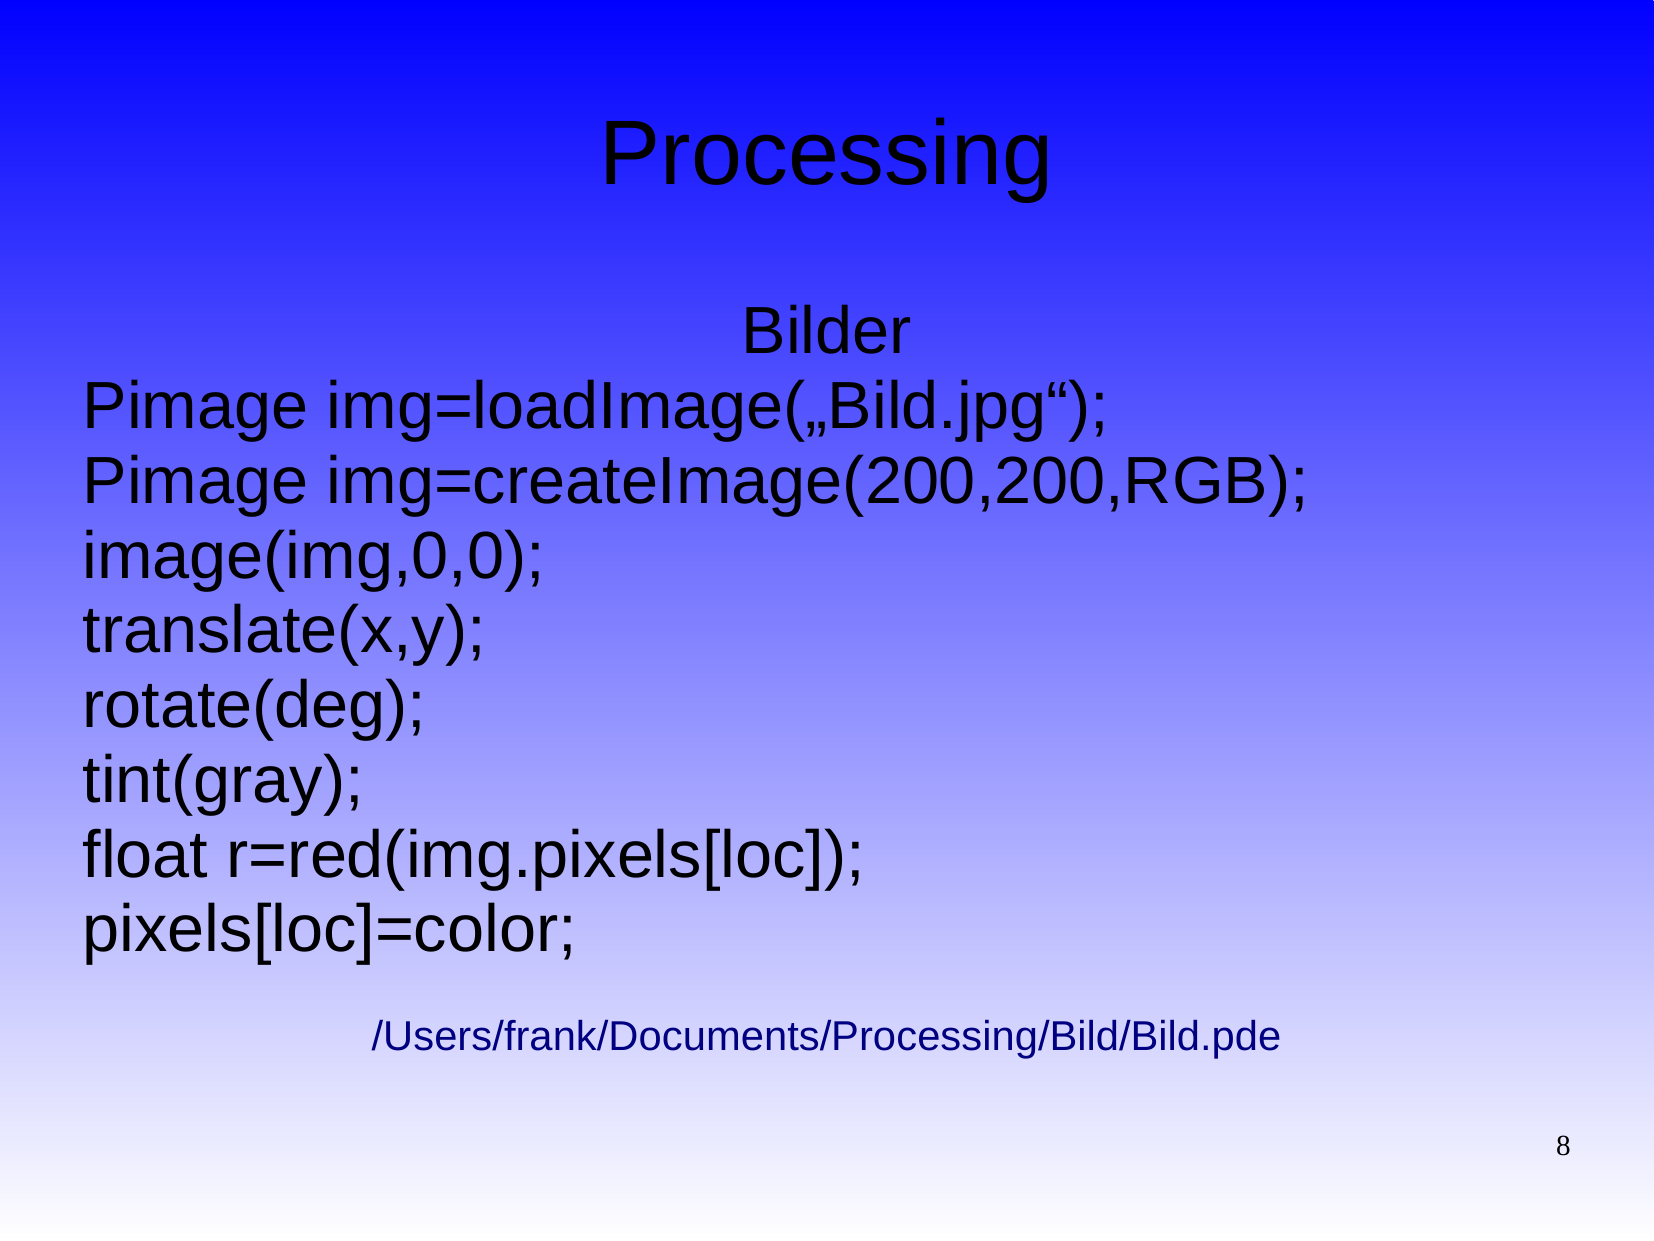

# Processing
Bilder
Pimage img=loadImage(„Bild.jpg“);
Pimage img=createImage(200,200,RGB);
image(img,0,0);
translate(x,y);
rotate(deg);
tint(gray);
float r=red(img.pixels[loc]);
pixels[loc]=color;
/Users/frank/Documents/Processing/Bild/Bild.pde
8